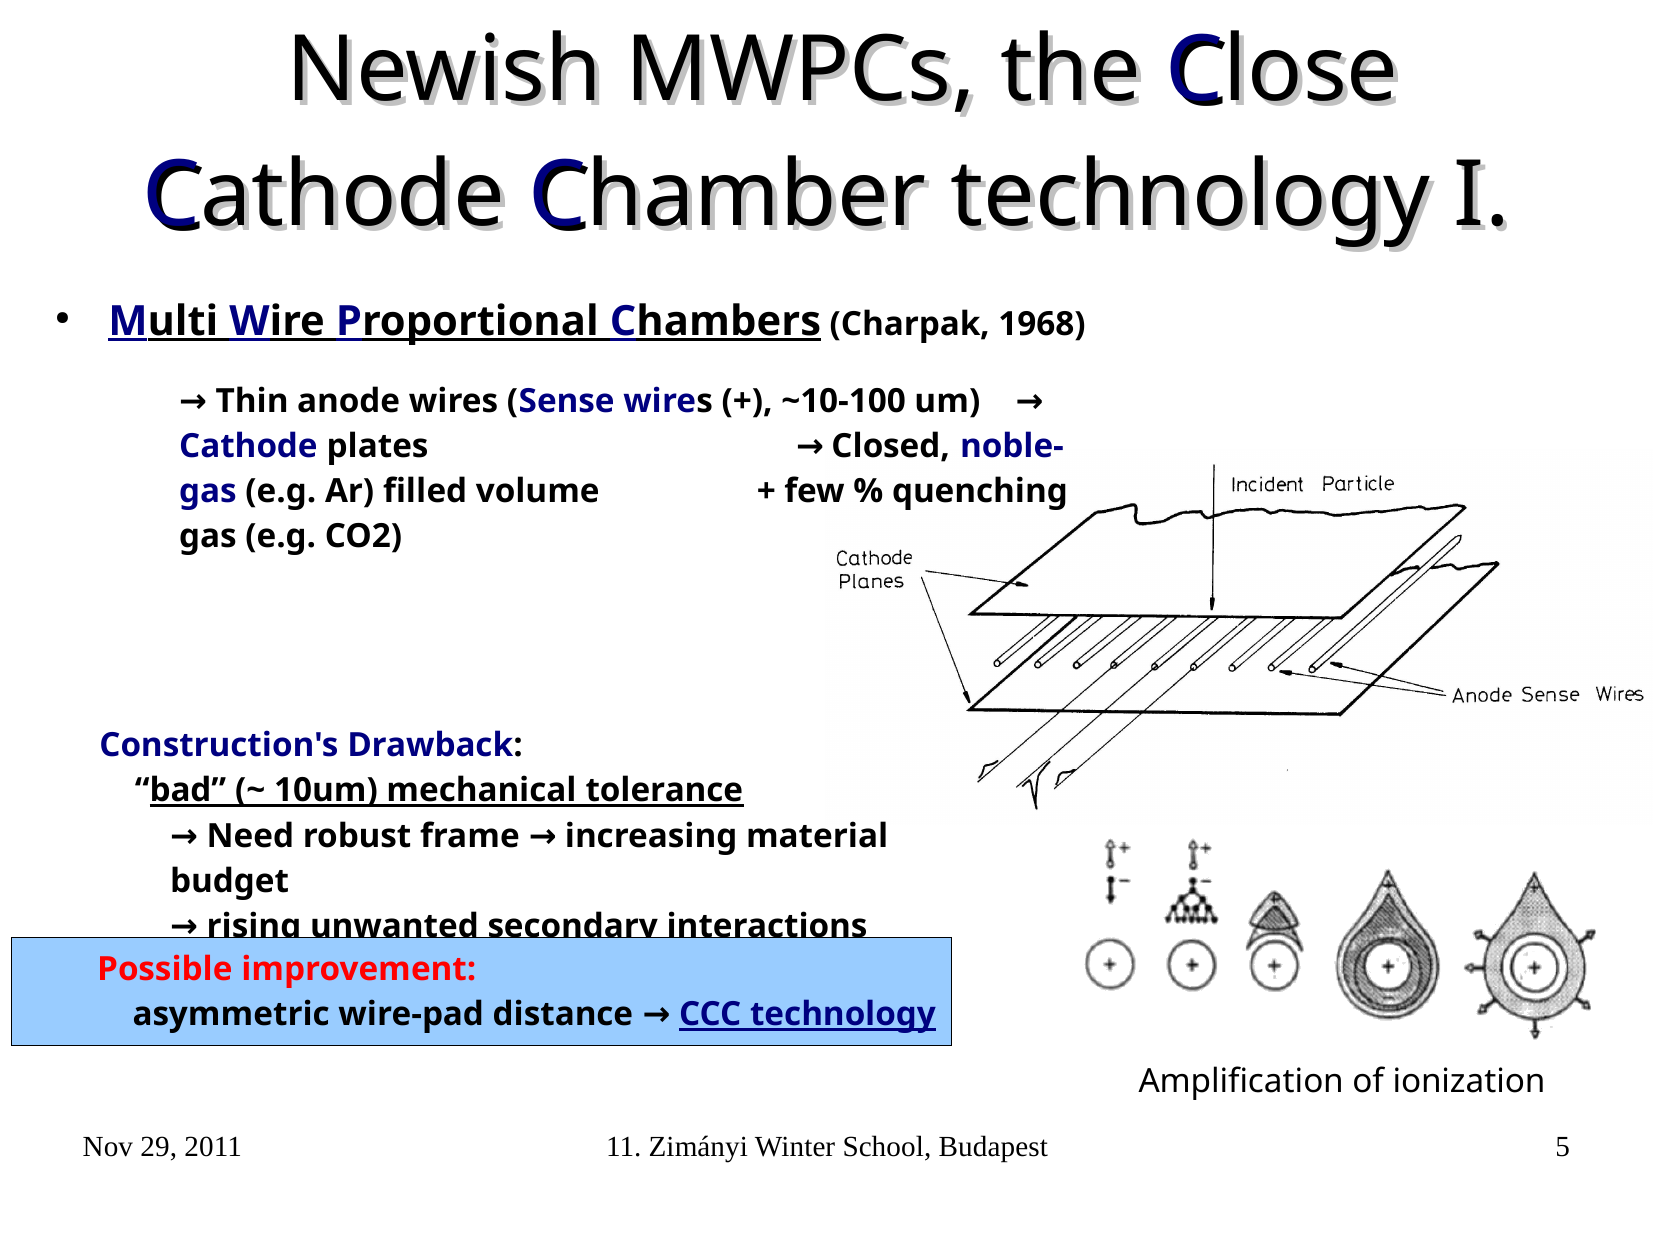

# Newish MWPCs, the Close Cathode Chamber technology I.
Multi Wire Proportional Chambers (Charpak, 1968)
→ Thin anode wires (Sense wires (+), ~10-100 um) → Cathode plates → Closed, noble-gas (e.g. Ar) filled volume + few % quenching gas (e.g. CO2)
Construction's Drawback:
“bad” (~ 10um) mechanical tolerance
→ Need robust frame → increasing material budget
→ rising unwanted secondary interactions
Possible improvement:
asymmetric wire-pad distance → CCC technology
Amplification of ionization
Nov 29, 2011
11. Zimányi Winter School, Budapest
5